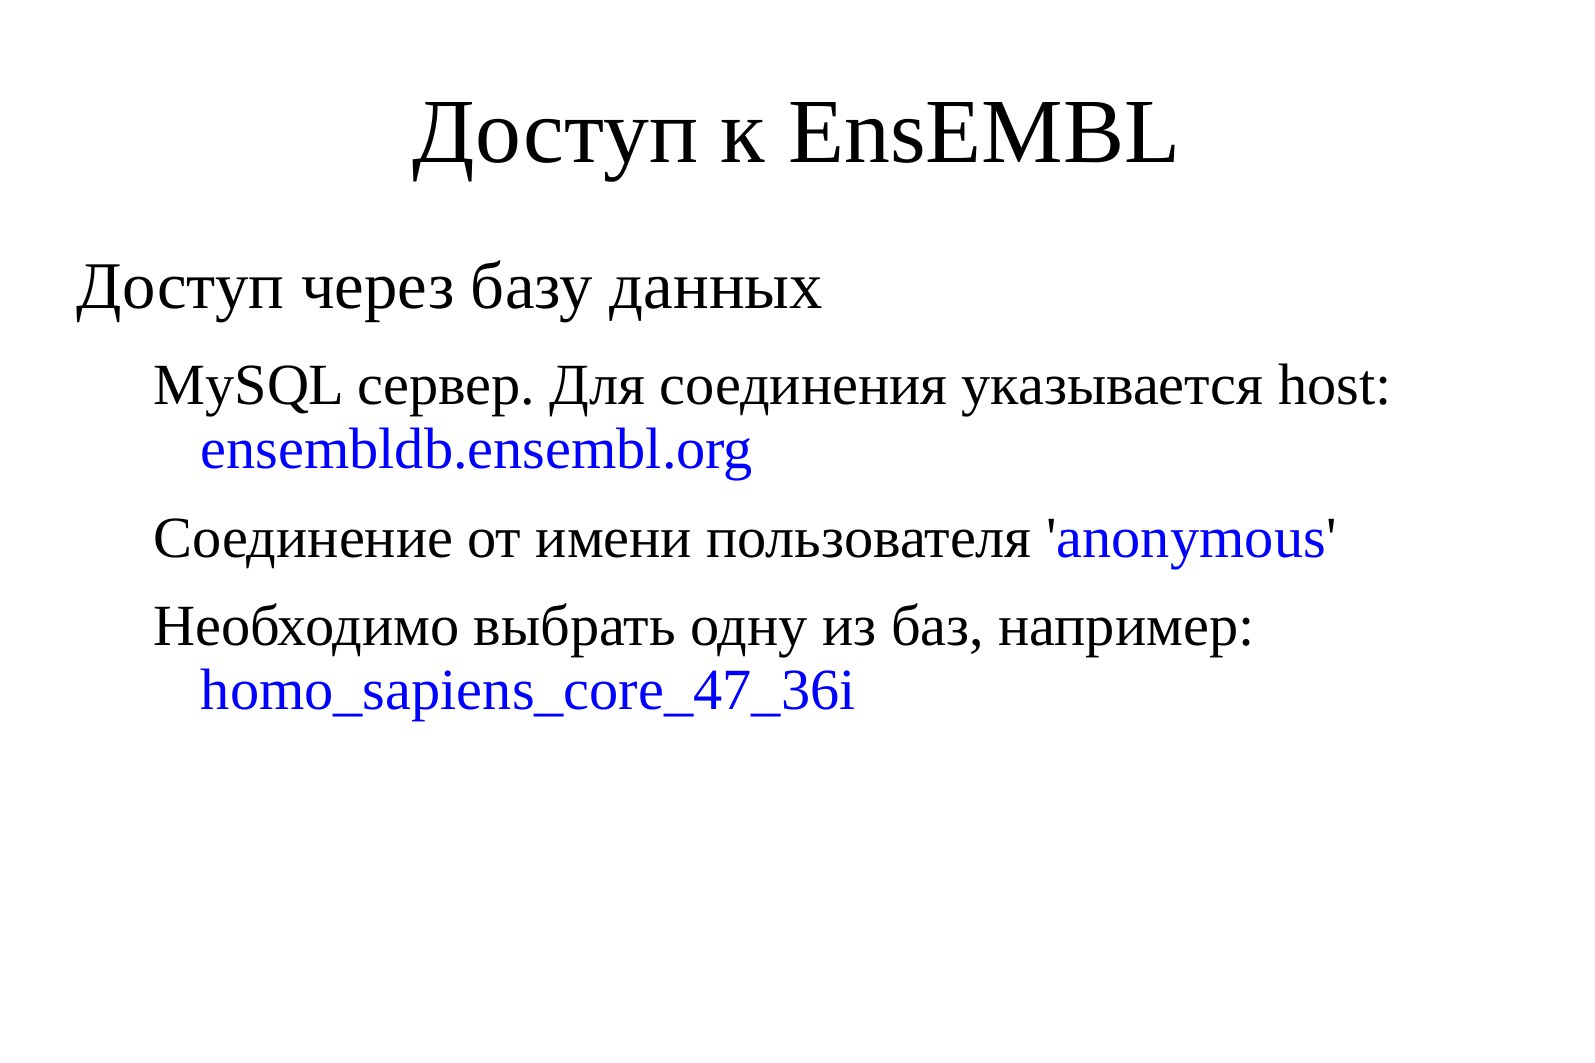

# Доступ к EnsEMBL
Доступ через базу данных
MySQL сервер. Для соединения указывается host: ensembldb.ensembl.org
Соединение от имени пользователя 'anonymous'
Необходимо выбрать одну из баз, например: homo_sapiens_core_47_36i